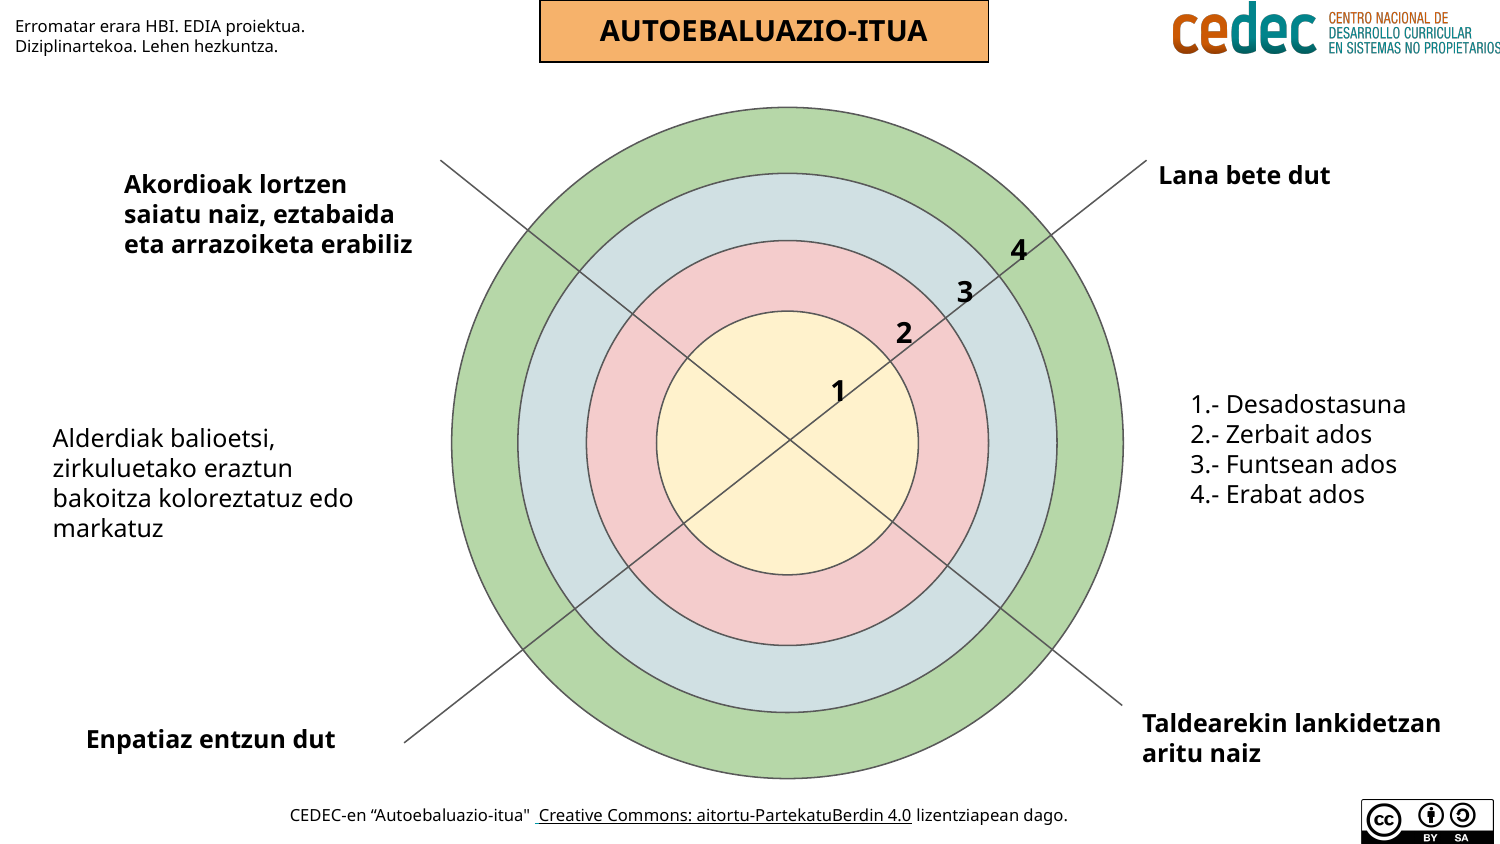

| AUTOEBALUAZIO-ITUA |
| --- |
Erromatar erara HBI. EDIA proiektua.
Diziplinartekoa. Lehen hezkuntza.
Lana bete dut
Akordioak lortzen saiatu naiz, eztabaida eta arrazoiketa erabiliz
4
3
2
1
1.- Desadostasuna
2.- Zerbait ados
3.- Funtsean ados
4.- Erabat ados
Alderdiak balioetsi, zirkuluetako eraztun bakoitza koloreztatuz edo markatuz
Taldearekin lankidetzan aritu naiz
Enpatiaz entzun dut
CEDEC-en “Autoebaluazio-itua" Creative Commons: aitortu-PartekatuBerdin 4.0 lizentziapean dago.